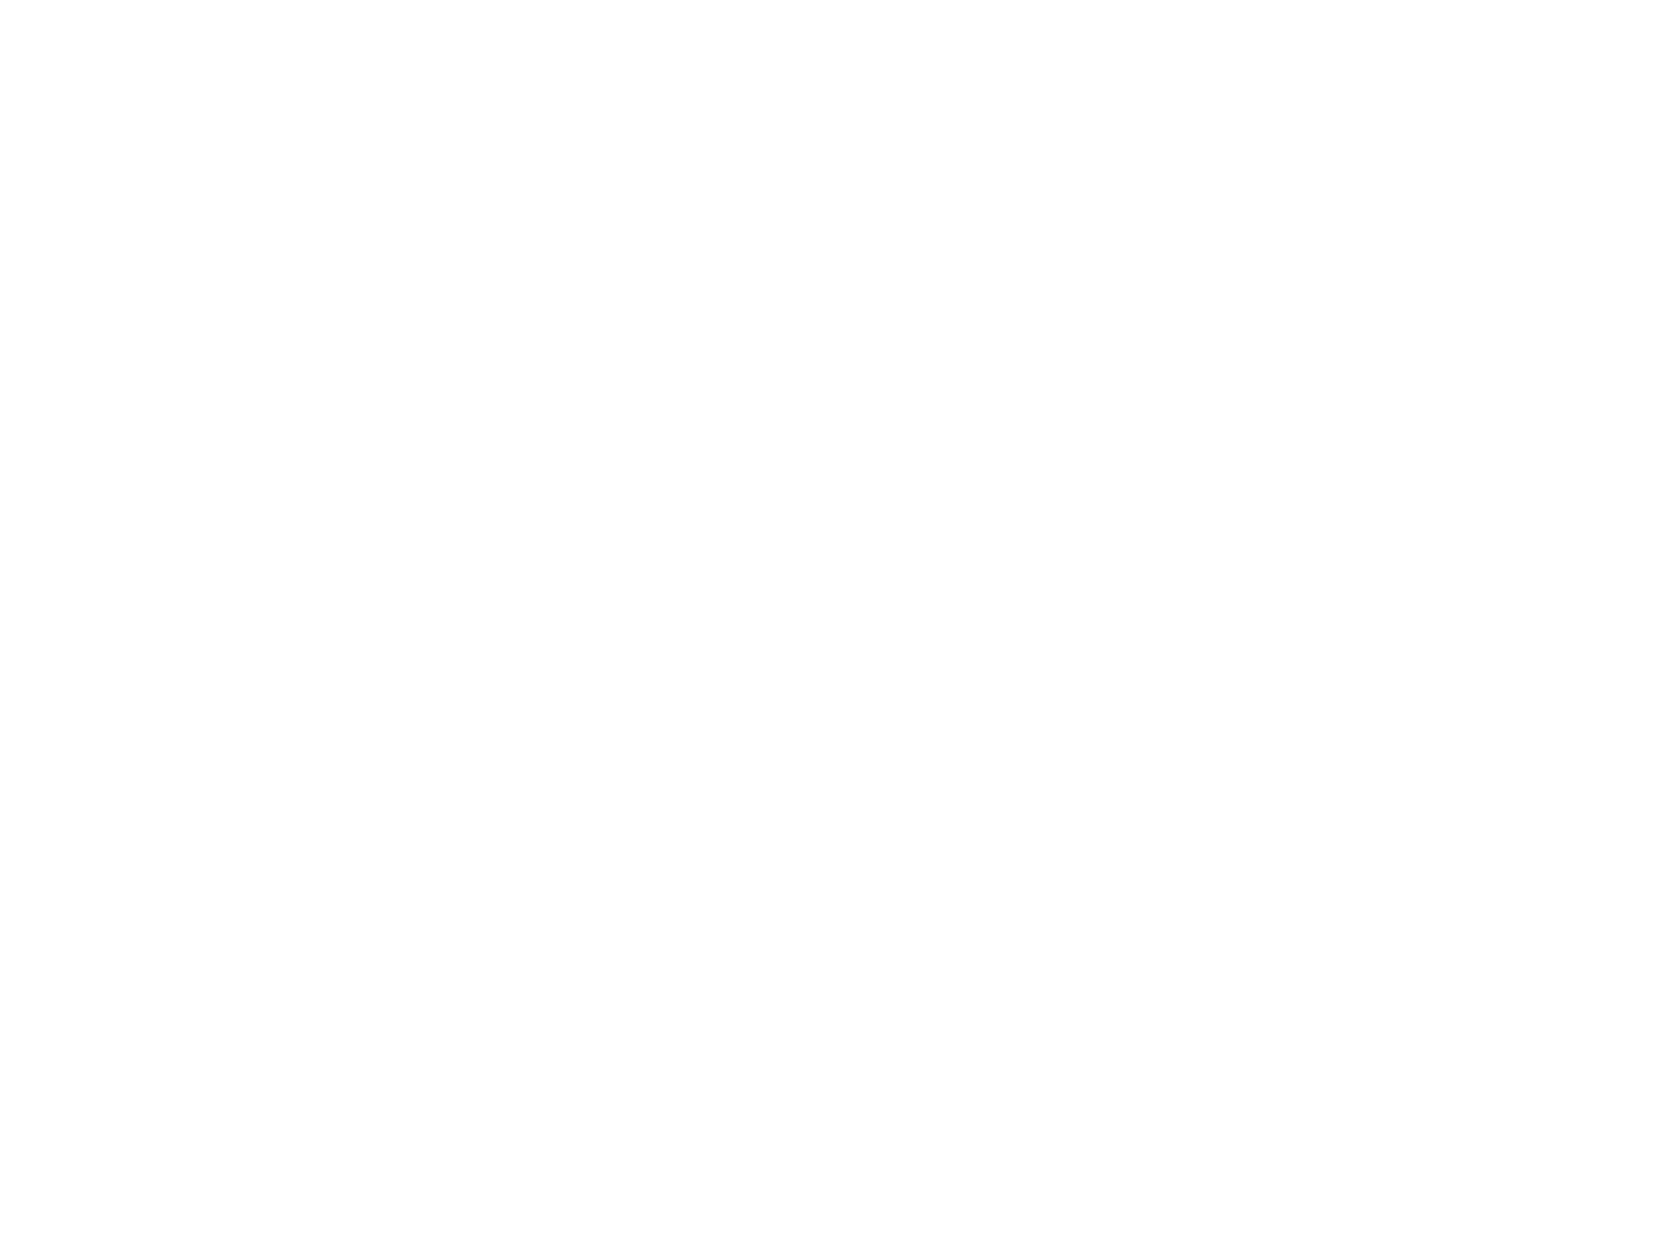

# Where to find the demo code
While for the course we only use the CPU and 2 sensor shields:
ESP8266 CPU (a more powerful ESP32 CPU exists)
SHT30 temperature and humidity sensor
WS2812B rgb LED (neopixel)
 there are many more available on the market.
We have a dozen such shields here for demo.
All demo programs can be found at:
https://github.com/uraich/MicroPython_IoTDemos